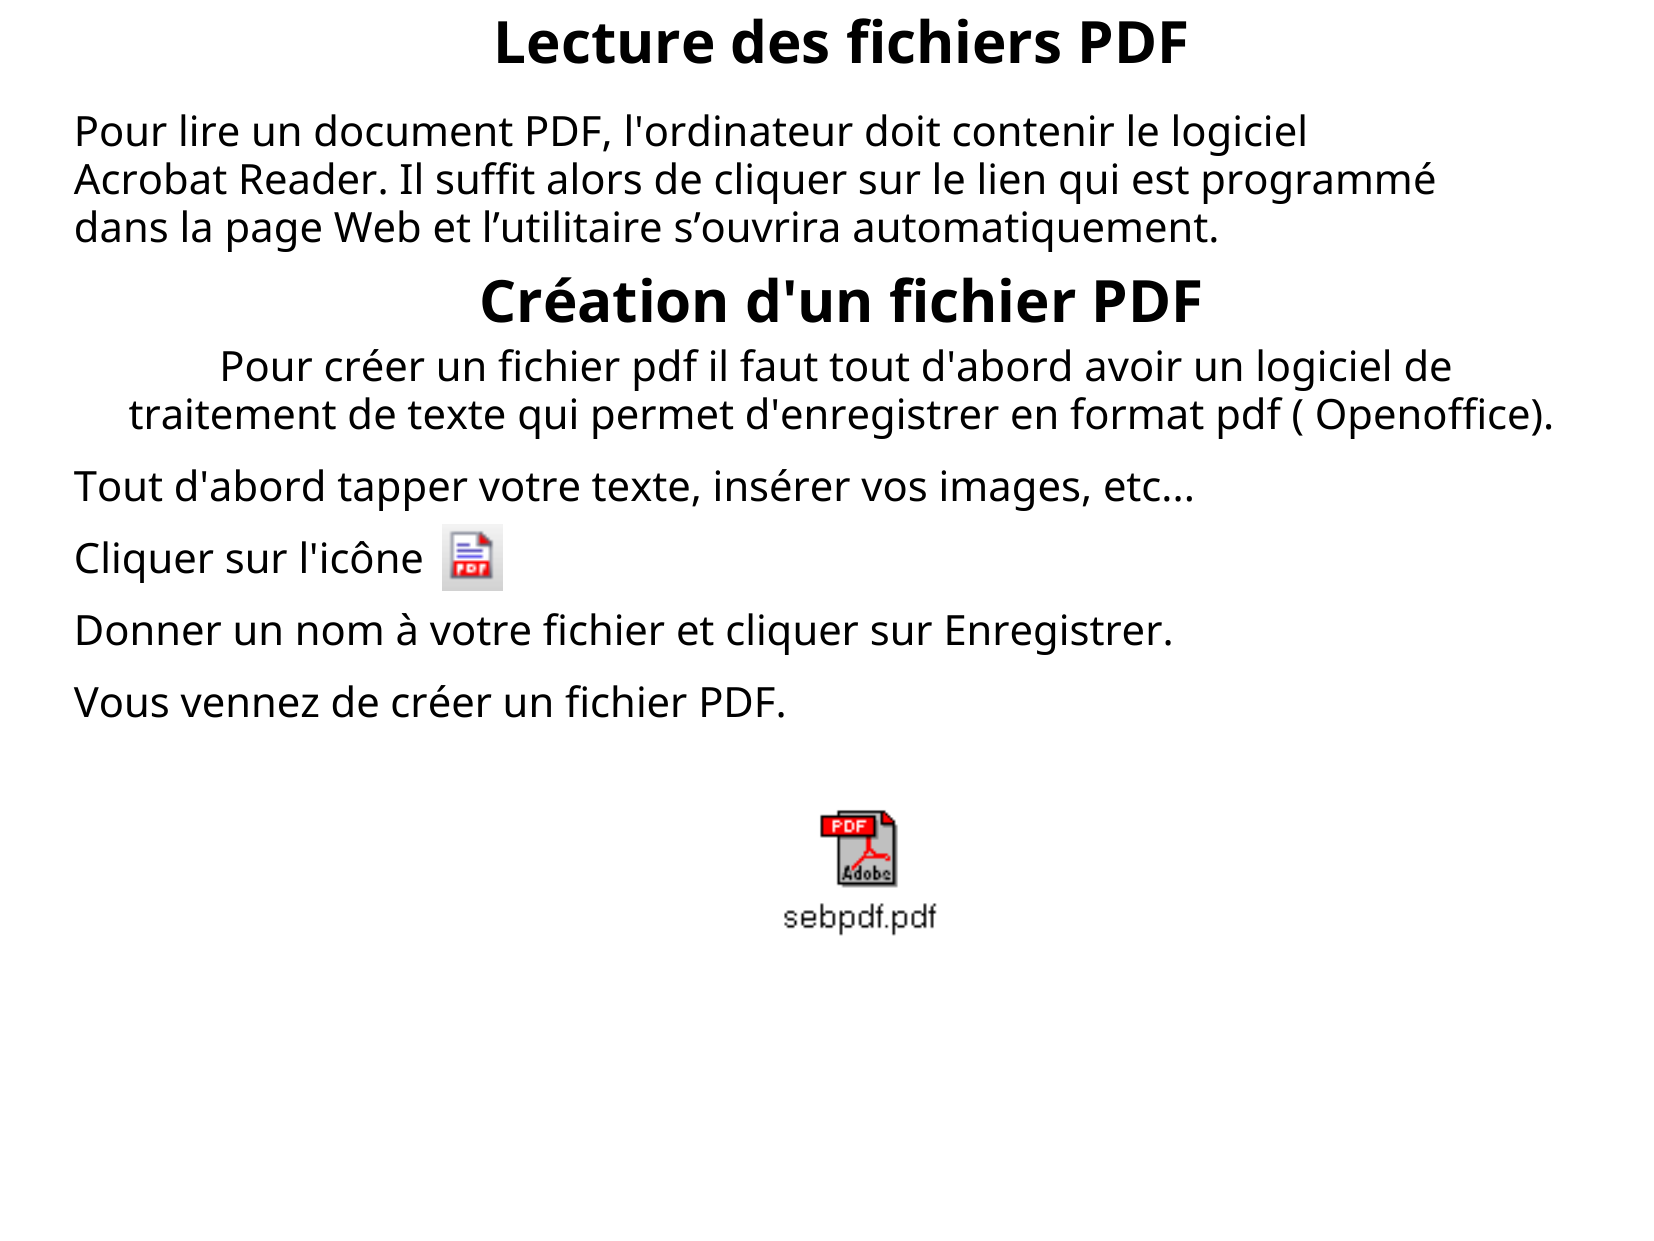

Lecture des fichiers PDF
Pour lire un document PDF, l'ordinateur doit contenir le logiciel
Acrobat Reader. Il suffit alors de cliquer sur le lien qui est programmé
dans la page Web et l’utilitaire s’ouvrira automatiquement.
Création d'un fichier PDF
Pour créer un fichier pdf il faut tout d'abord avoir un logiciel de
traitement de texte qui permet d'enregistrer en format pdf ( Openoffice).
Tout d'abord tapper votre texte, insérer vos images, etc...
Cliquer sur l'icône
Donner un nom à votre fichier et cliquer sur Enregistrer.
Vous vennez de créer un fichier PDF.